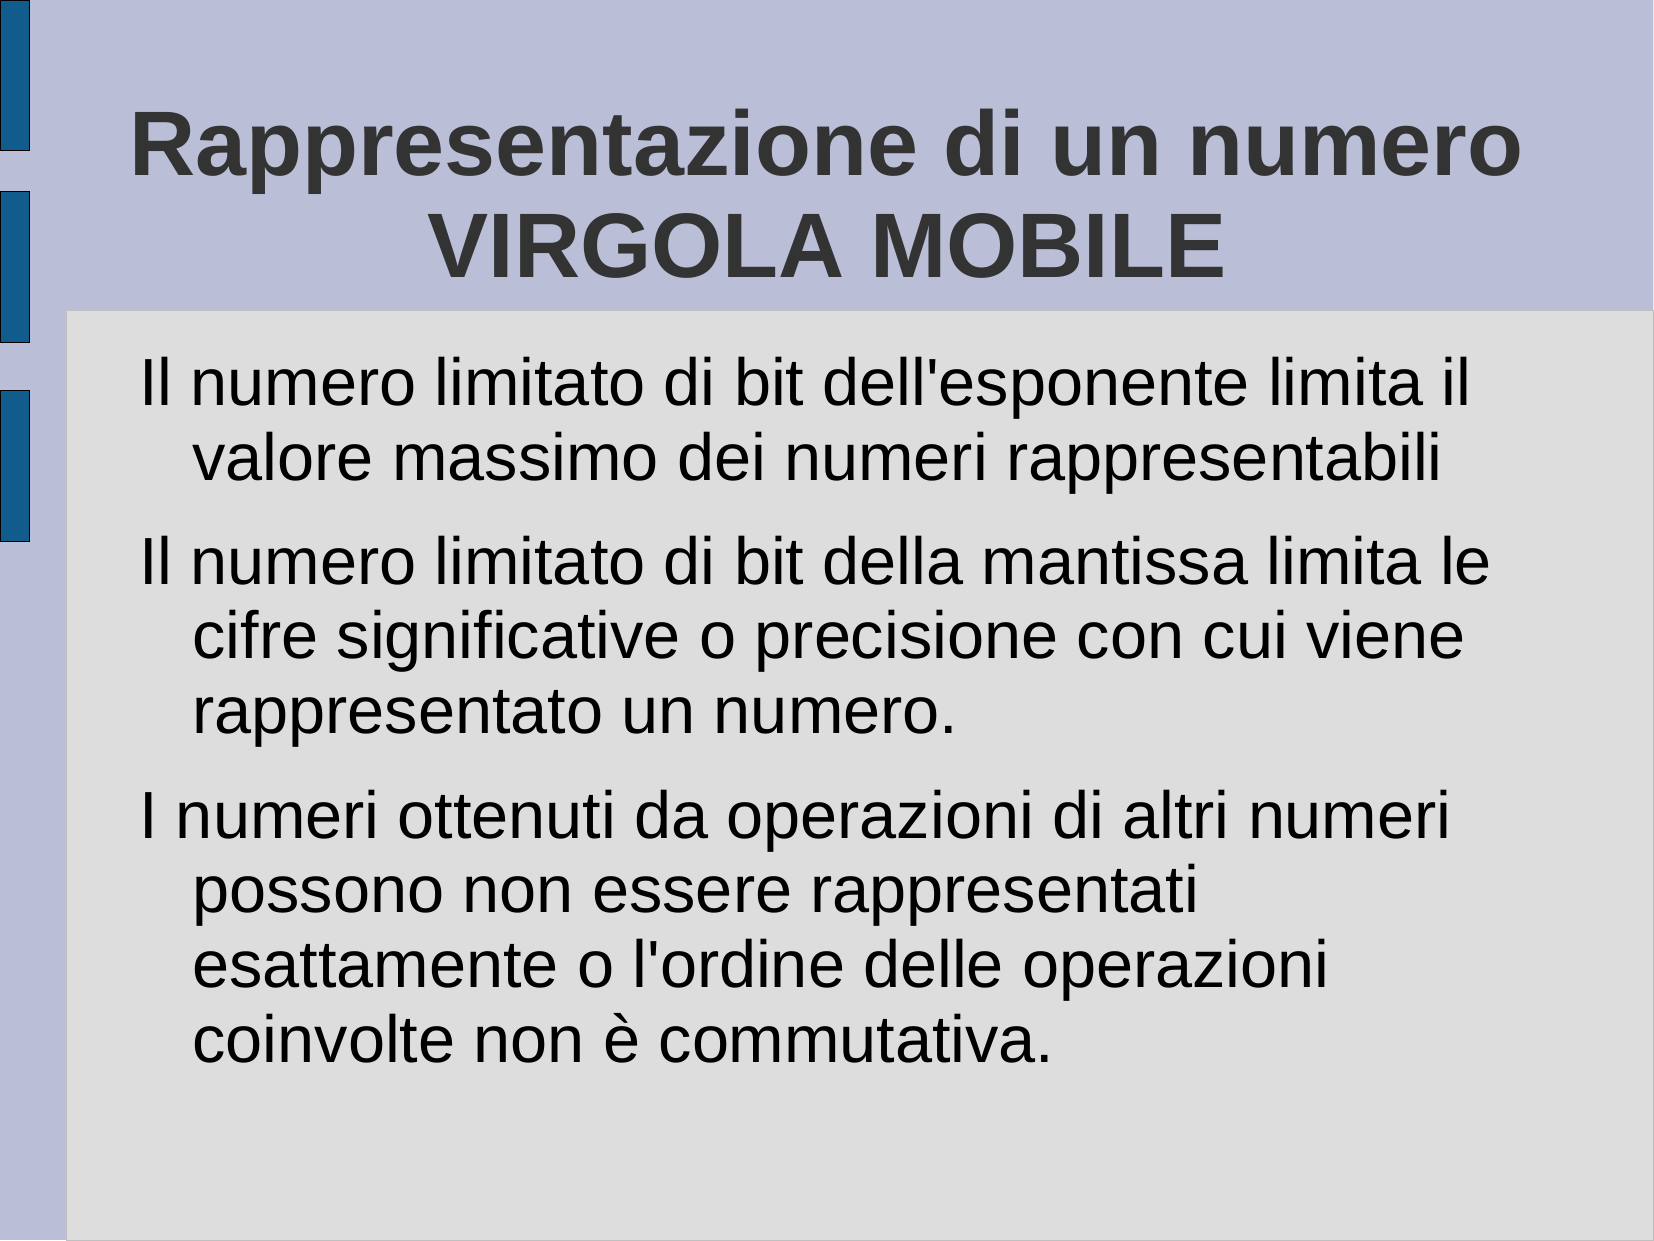

# Rappresentazione di un numero VIRGOLA MOBILE
Il numero limitato di bit dell'esponente limita il valore massimo dei numeri rappresentabili
Il numero limitato di bit della mantissa limita le cifre significative o precisione con cui viene rappresentato un numero.
I numeri ottenuti da operazioni di altri numeri possono non essere rappresentati esattamente o l'ordine delle operazioni coinvolte non è commutativa.